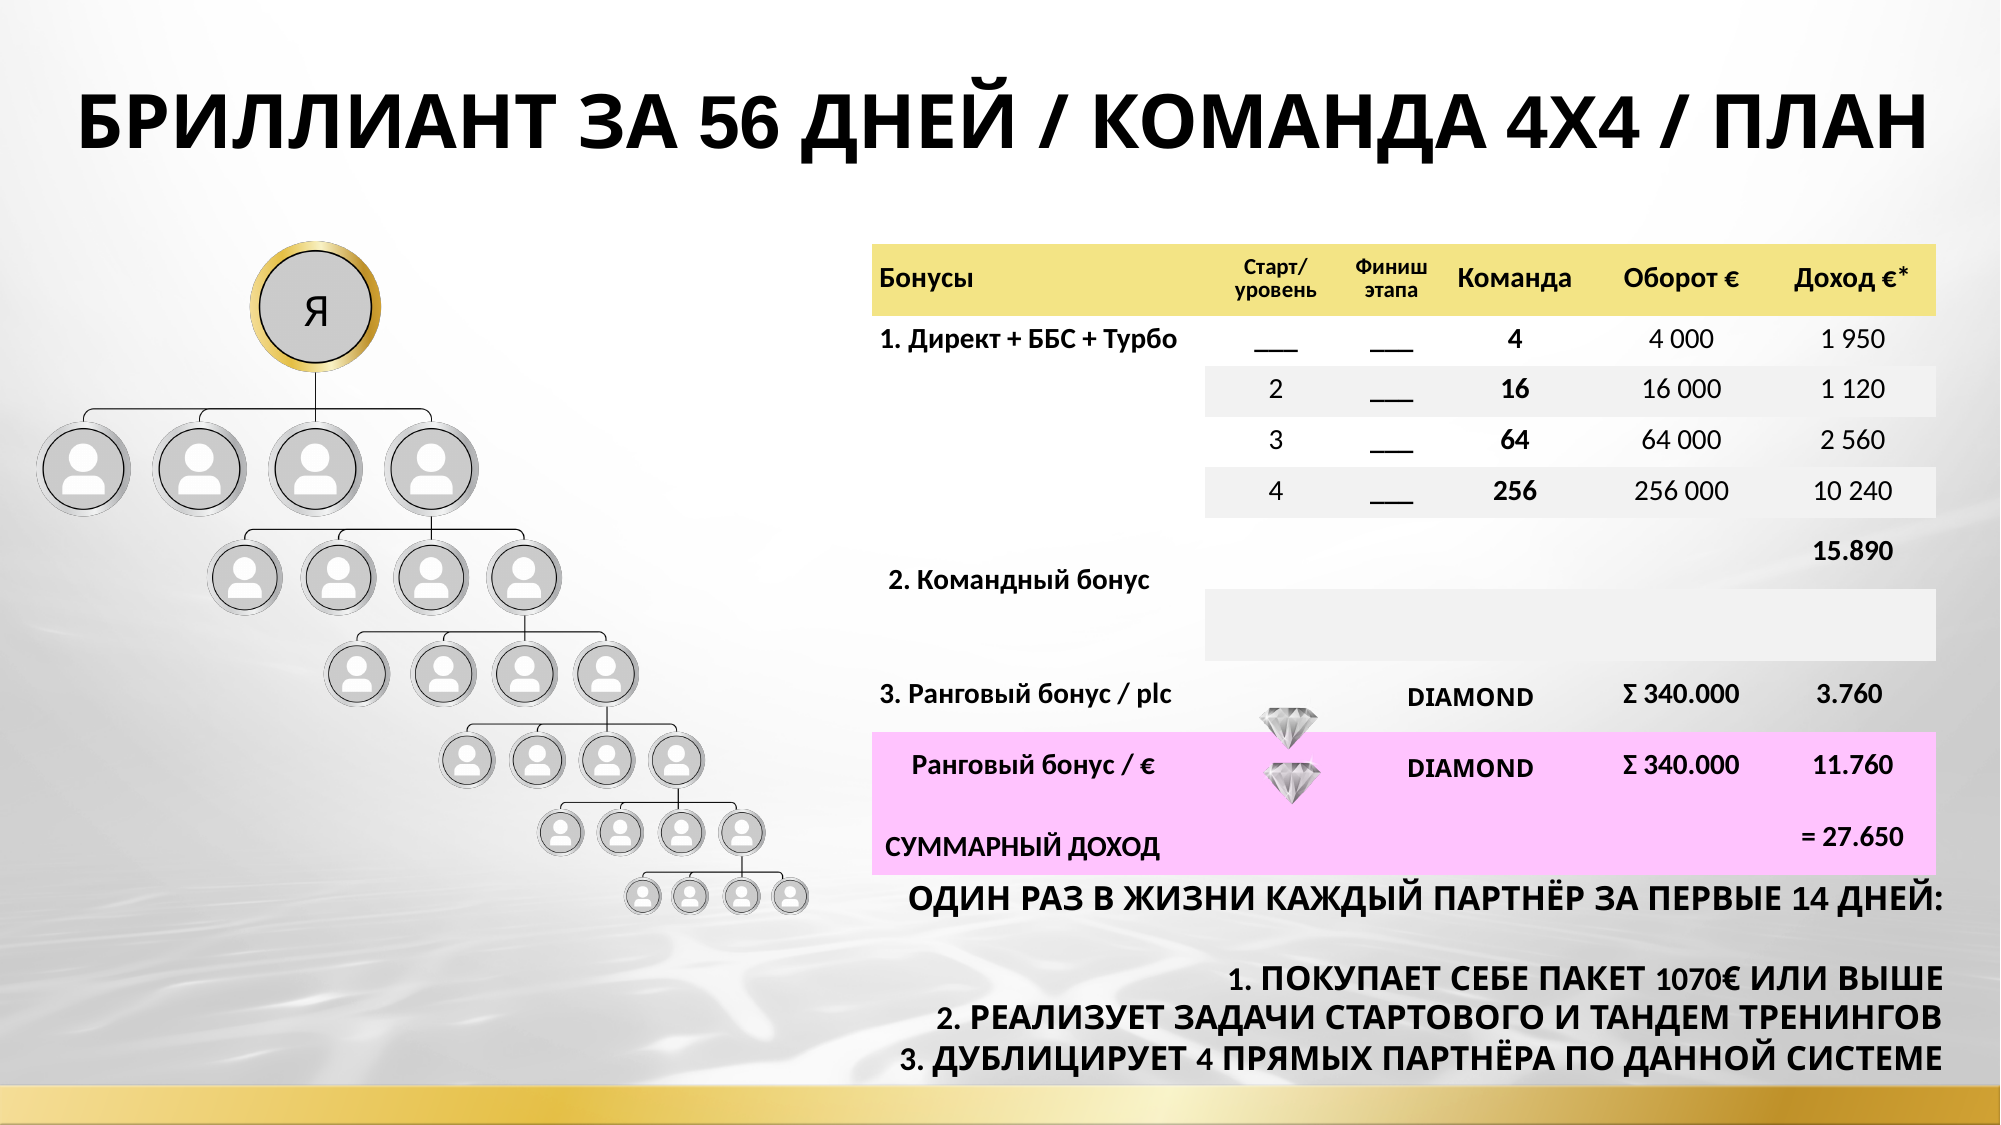

БРИЛЛИАНТ ЗА 56 ДНЕЙ / КОМАНДА 4Х4 / ПЛАН
Я
| Бонусы | Старт/ уровень | Финиш этапа | Команда | Оборот € | Доход €\* |
| --- | --- | --- | --- | --- | --- |
| 1. Директ + ББС + Турбо | \_\_\_ | \_\_\_ | 4 | 4 000 | 1 950 |
| | 2 | \_\_\_ | 16 | 16 000 | 1 120 |
| | 3 | \_\_\_ | 64 | 64 000 | 2 560 |
| | 4 | \_\_\_ | 256 | 256 000 | 10 240 |
| | | | | | 15.890 |
| | | | | | |
| 3. Ранговый бонус / plc | | DIAMOND | | Σ 340.000 | 3.760 |
| Ранговый бонус / € | | DIAMOND | | Σ 340.000 | 11.760 |
| | | | | | = 27.650 |
2. Командный бонус
СУММАРНЫЙ ДОХОД
ОДИН РАЗ В ЖИЗНИ КАЖДЫЙ ПАРТНЁР ЗА ПЕРВЫЕ 14 ДНЕЙ:
1. ПОКУПАЕТ СЕБЕ ПАКЕТ 1070€ ИЛИ ВЫШЕ
2. РЕАЛИЗУЕТ ЗАДАЧИ СТАРТОВОГО И ТАНДЕМ ТРЕНИНГОВ
3. ДУБЛИЦИРУЕТ 4 ПРЯМЫХ ПАРТНЁРА ПО ДАННОЙ СИСТЕМЕ